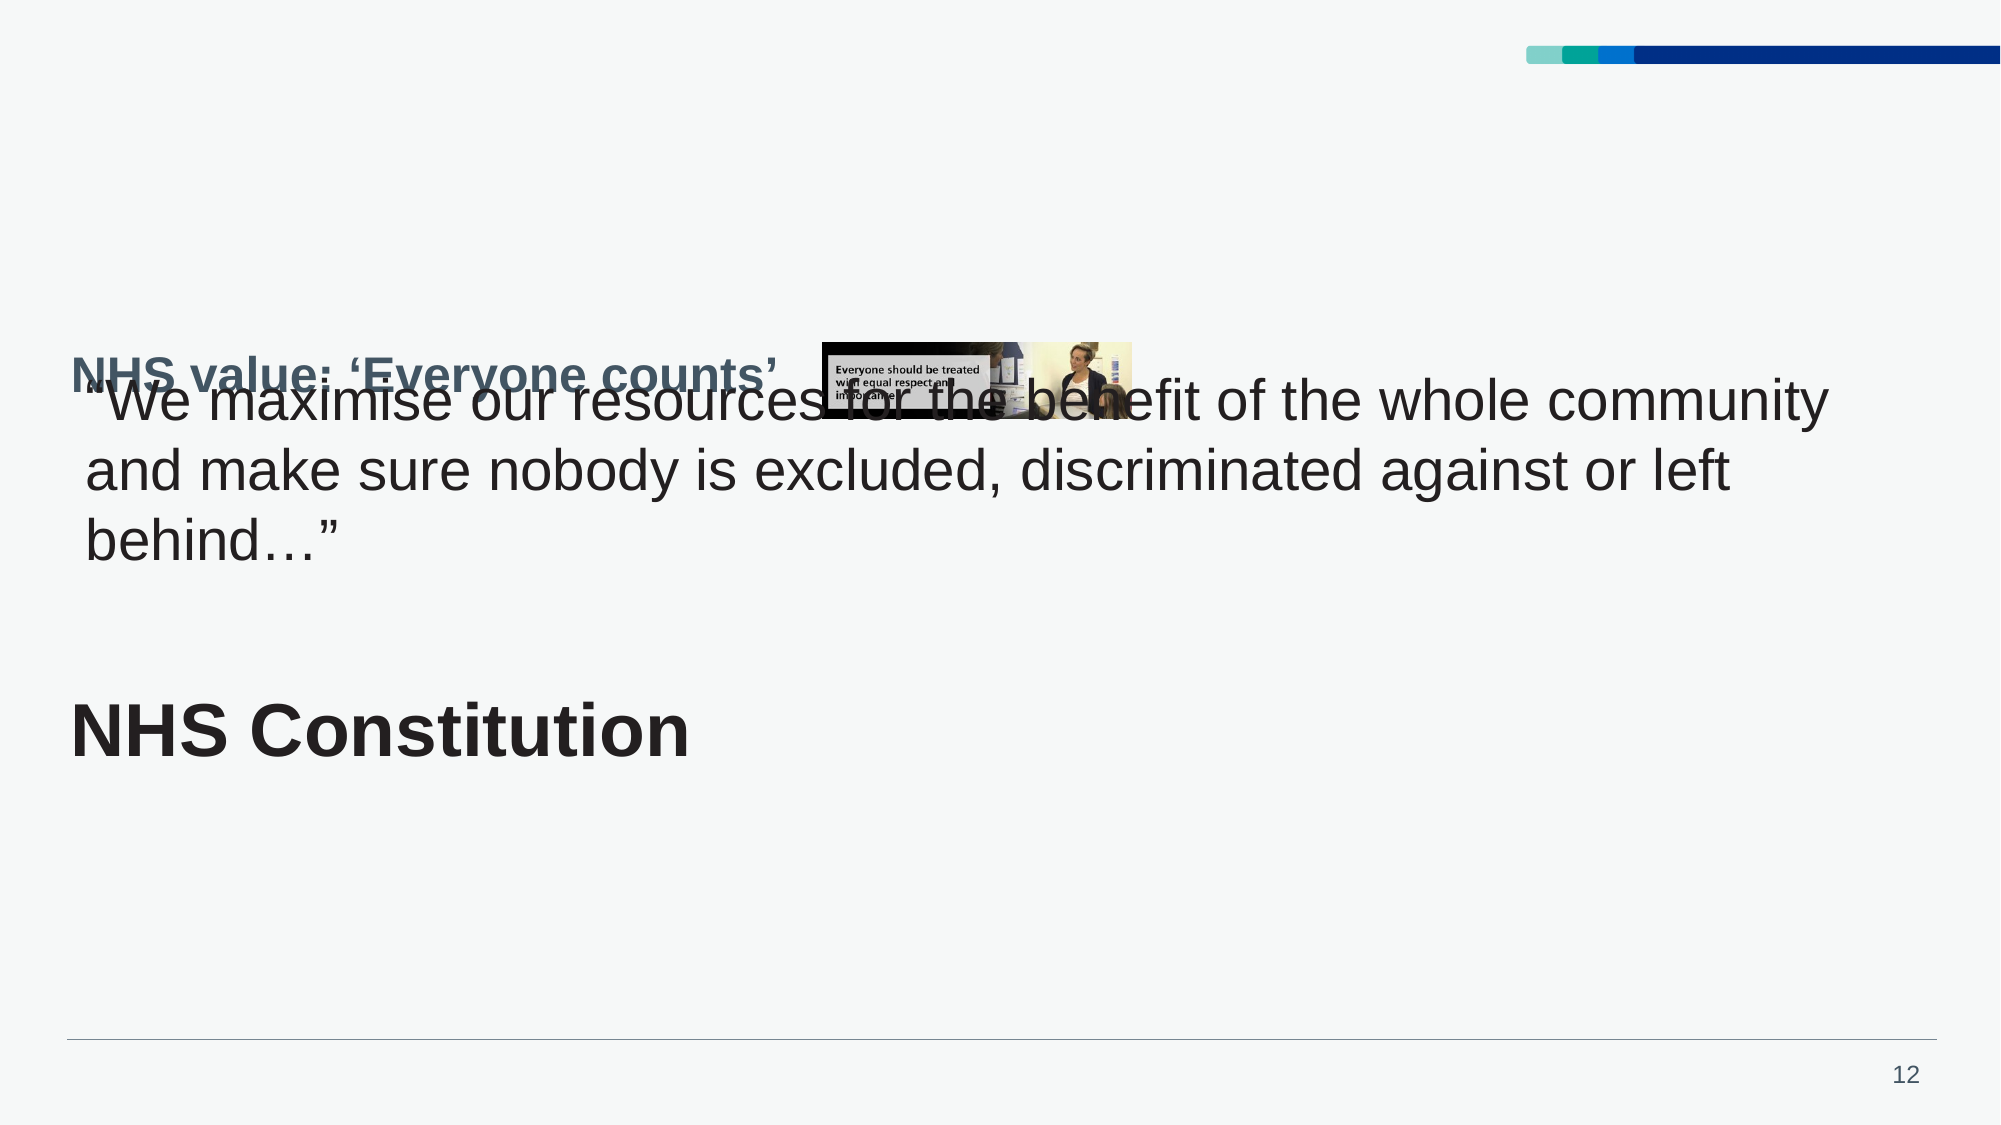

# NHS value: ‘Everyone counts’
“We maximise our resources for the benefit of the whole community and make sure nobody is excluded, discriminated against or left behind…”
NHS Constitution